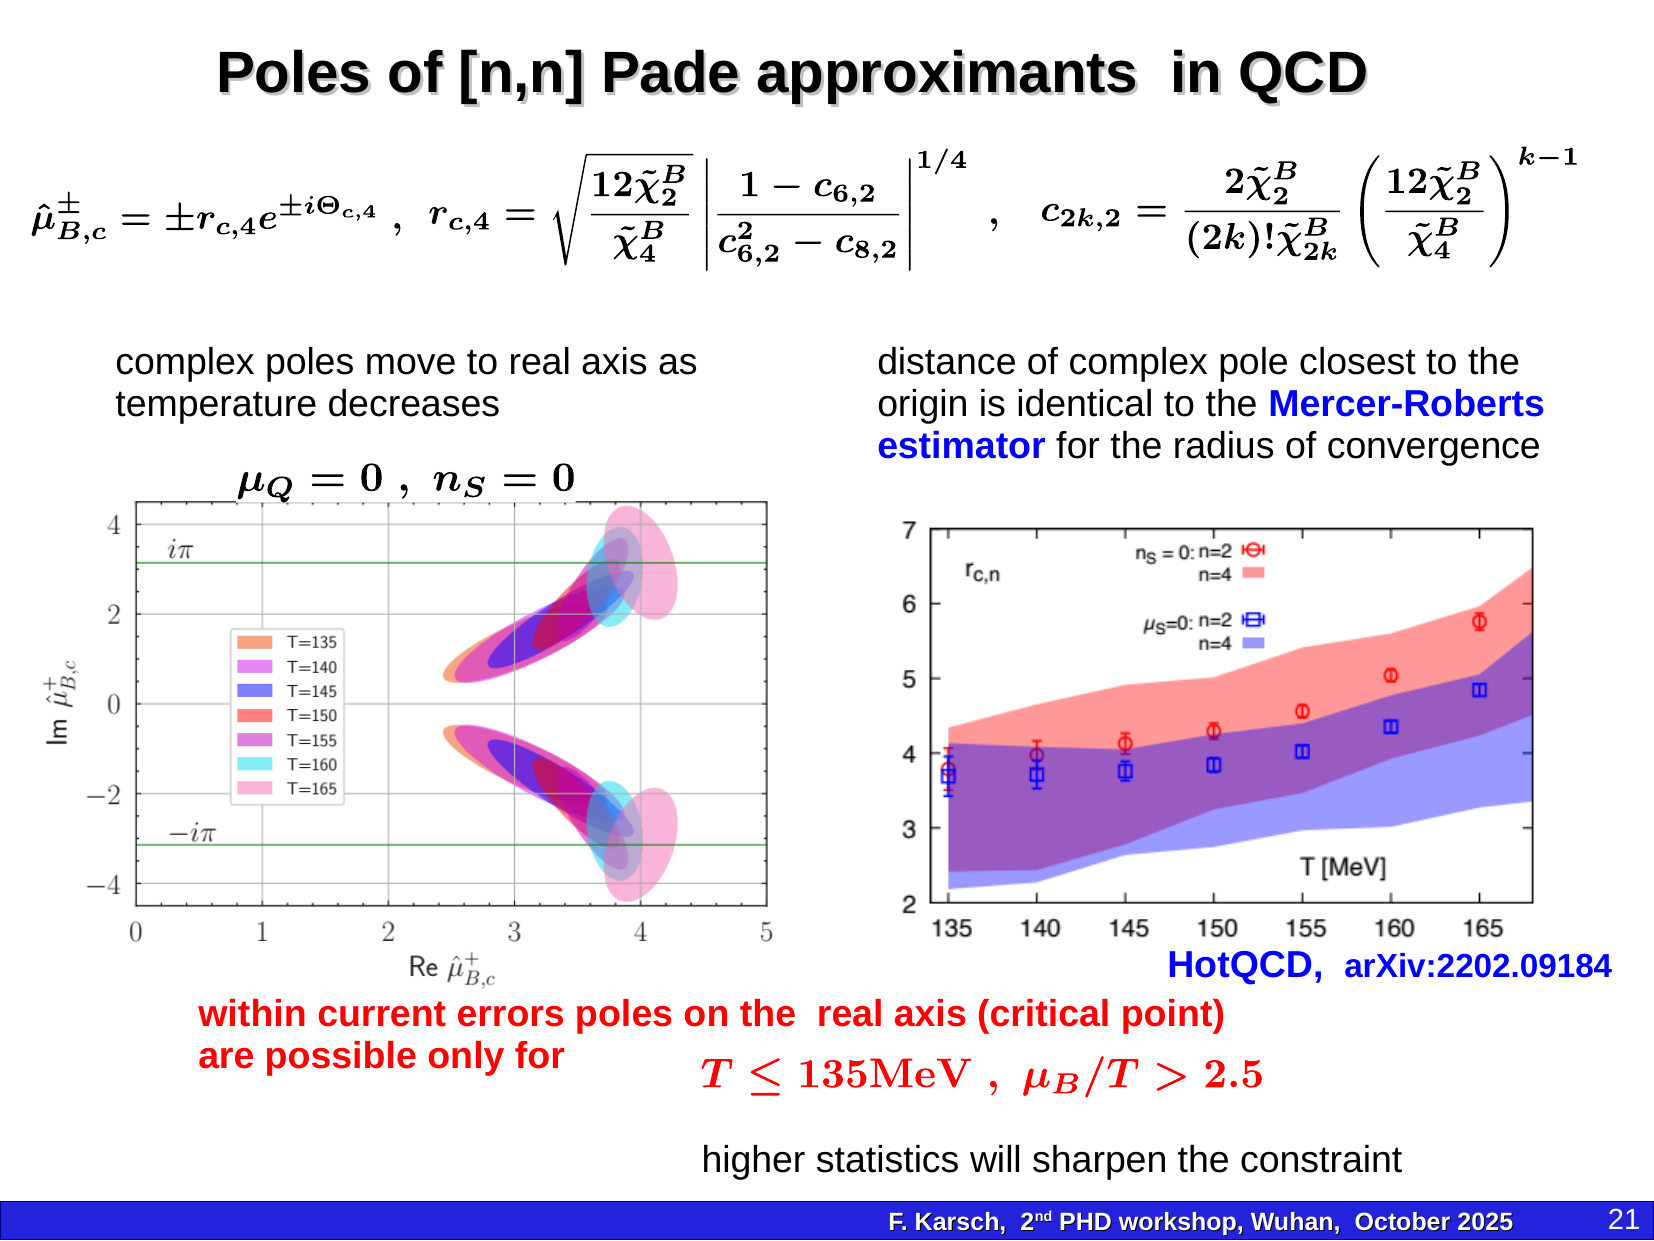

Poles of [n,n] Pade approximants in QCD
complex poles move to real axis as
temperature decreases
distance of complex pole closest to the
origin is identical to the Mercer-Roberts
estimator for the radius of convergence
HotQCD, arXiv:2202.09184
within current errors poles on the real axis (critical point)
are possible only for
higher statistics will sharpen the constraint
21